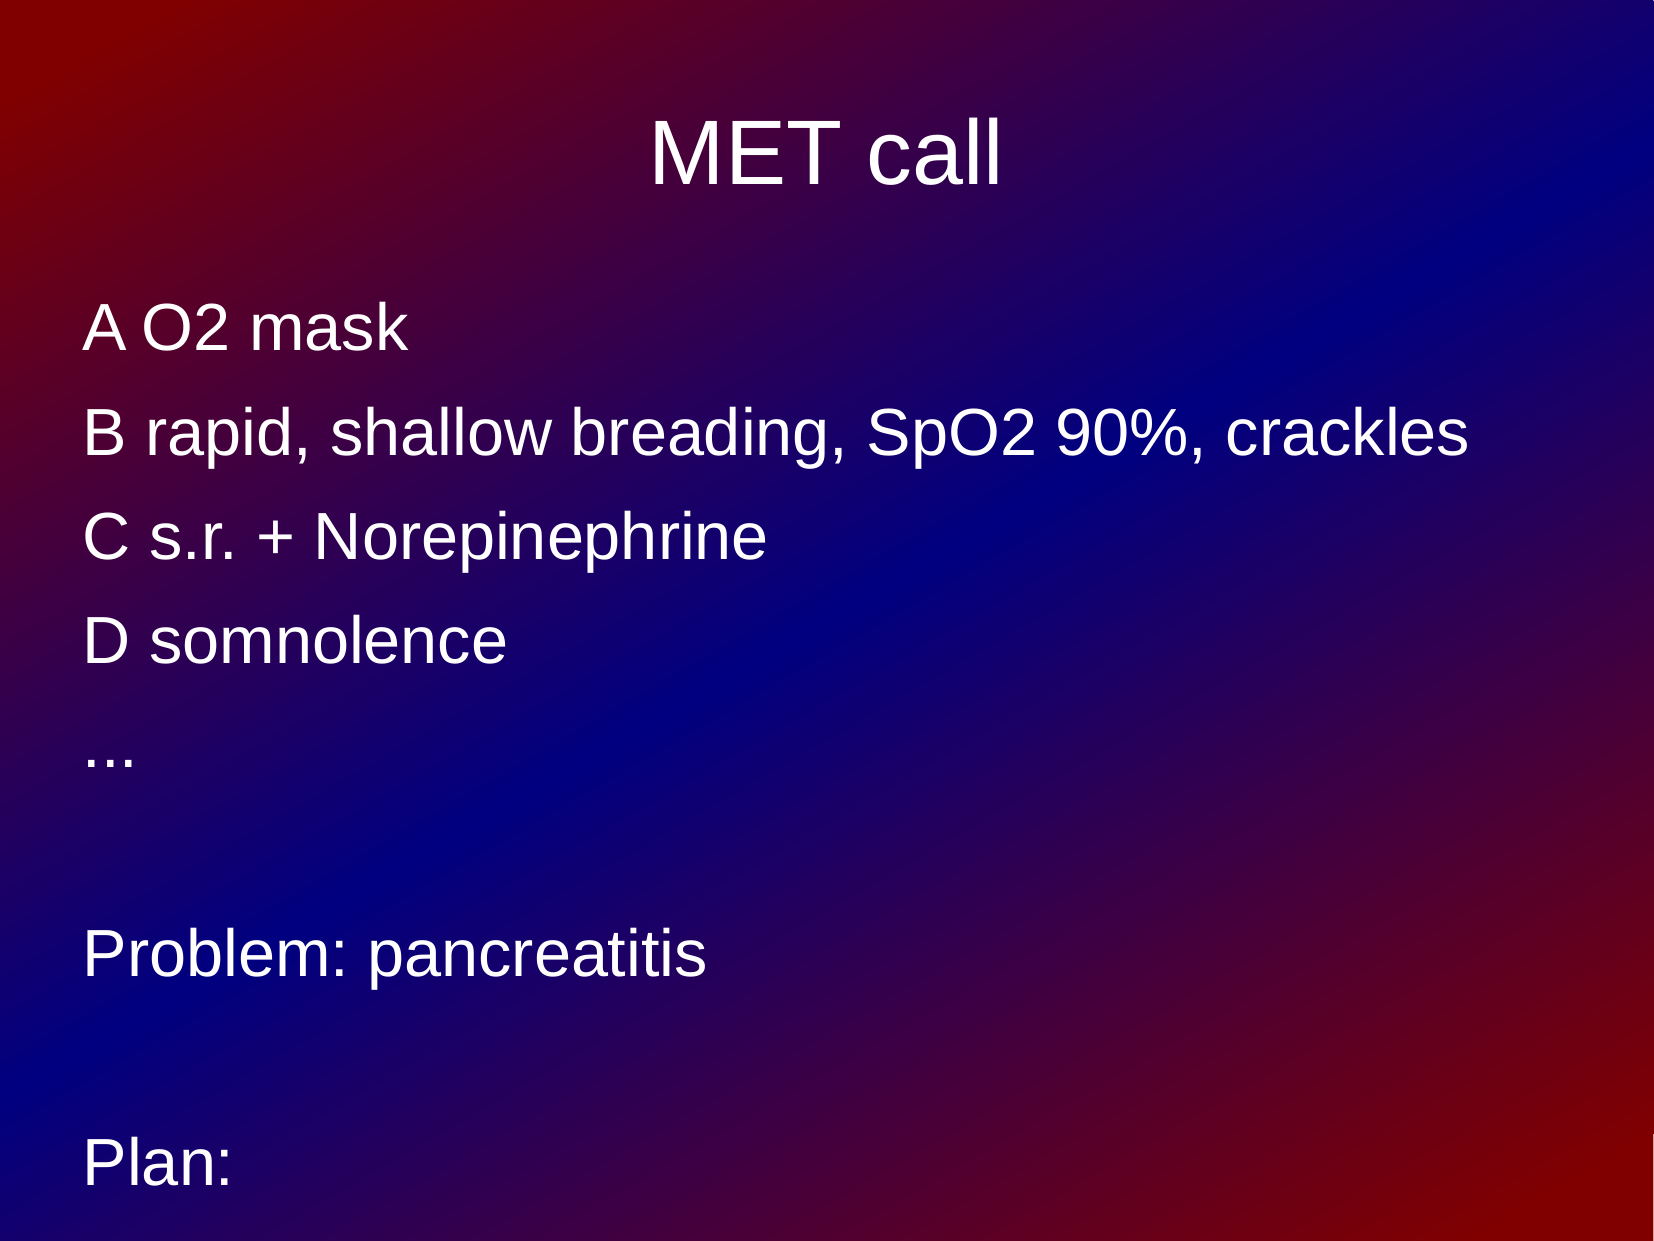

# MET call
A O2 mask
B rapid, shallow breading, SpO2 90%, crackles
C s.r. + Norepinephrine
D somnolence
...
Problem: pancreatitis
Plan: